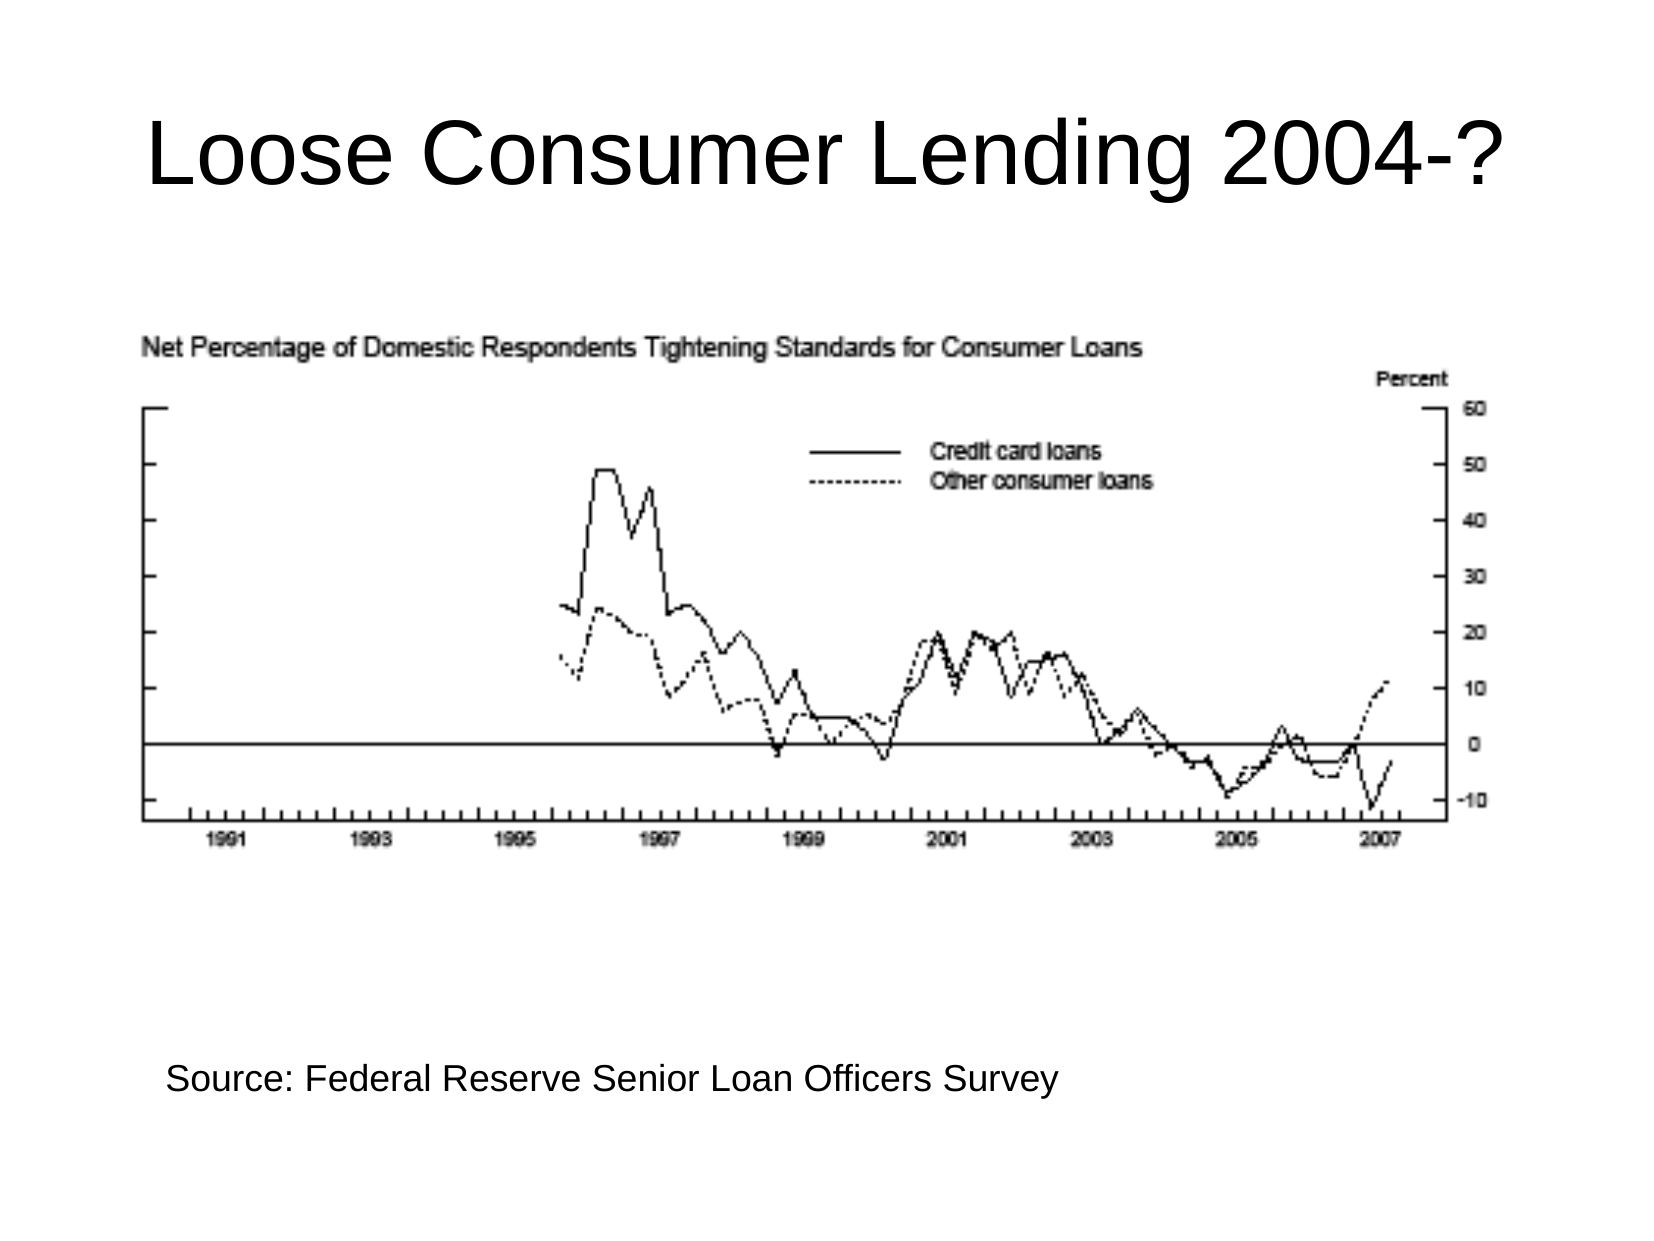

# Loose Consumer Lending 2004-?
Source: Federal Reserve Senior Loan Officers Survey